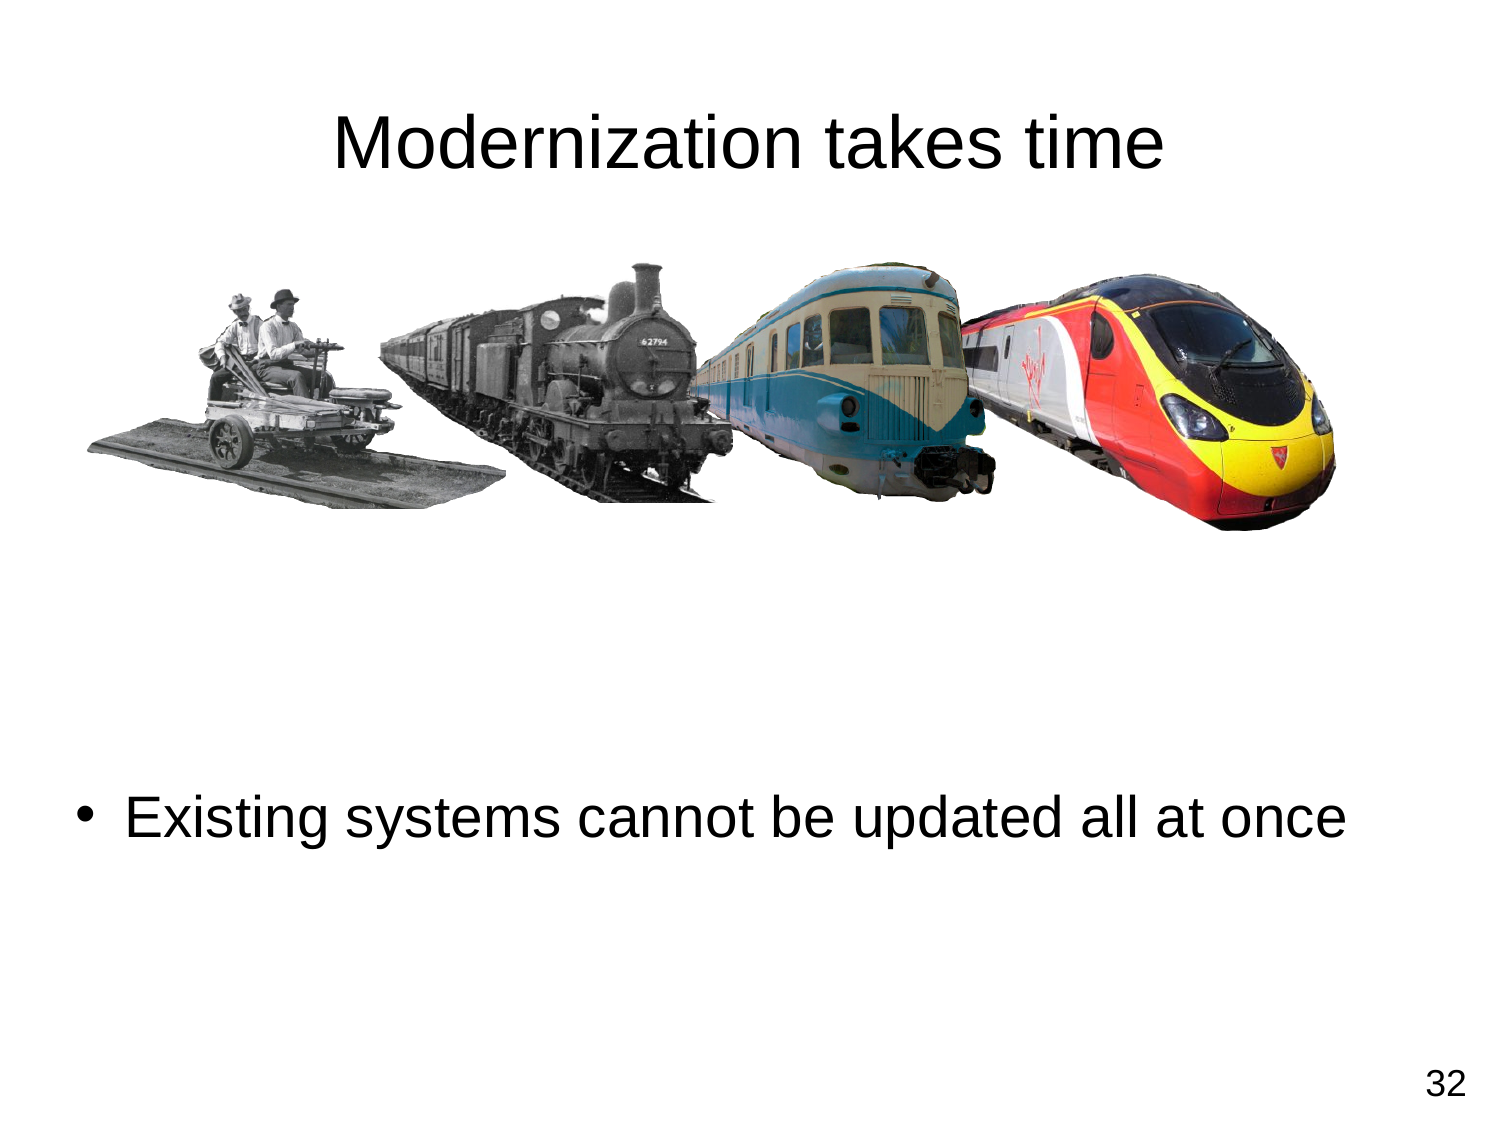

# Modernization takes time
Existing systems cannot be updated all at once
32